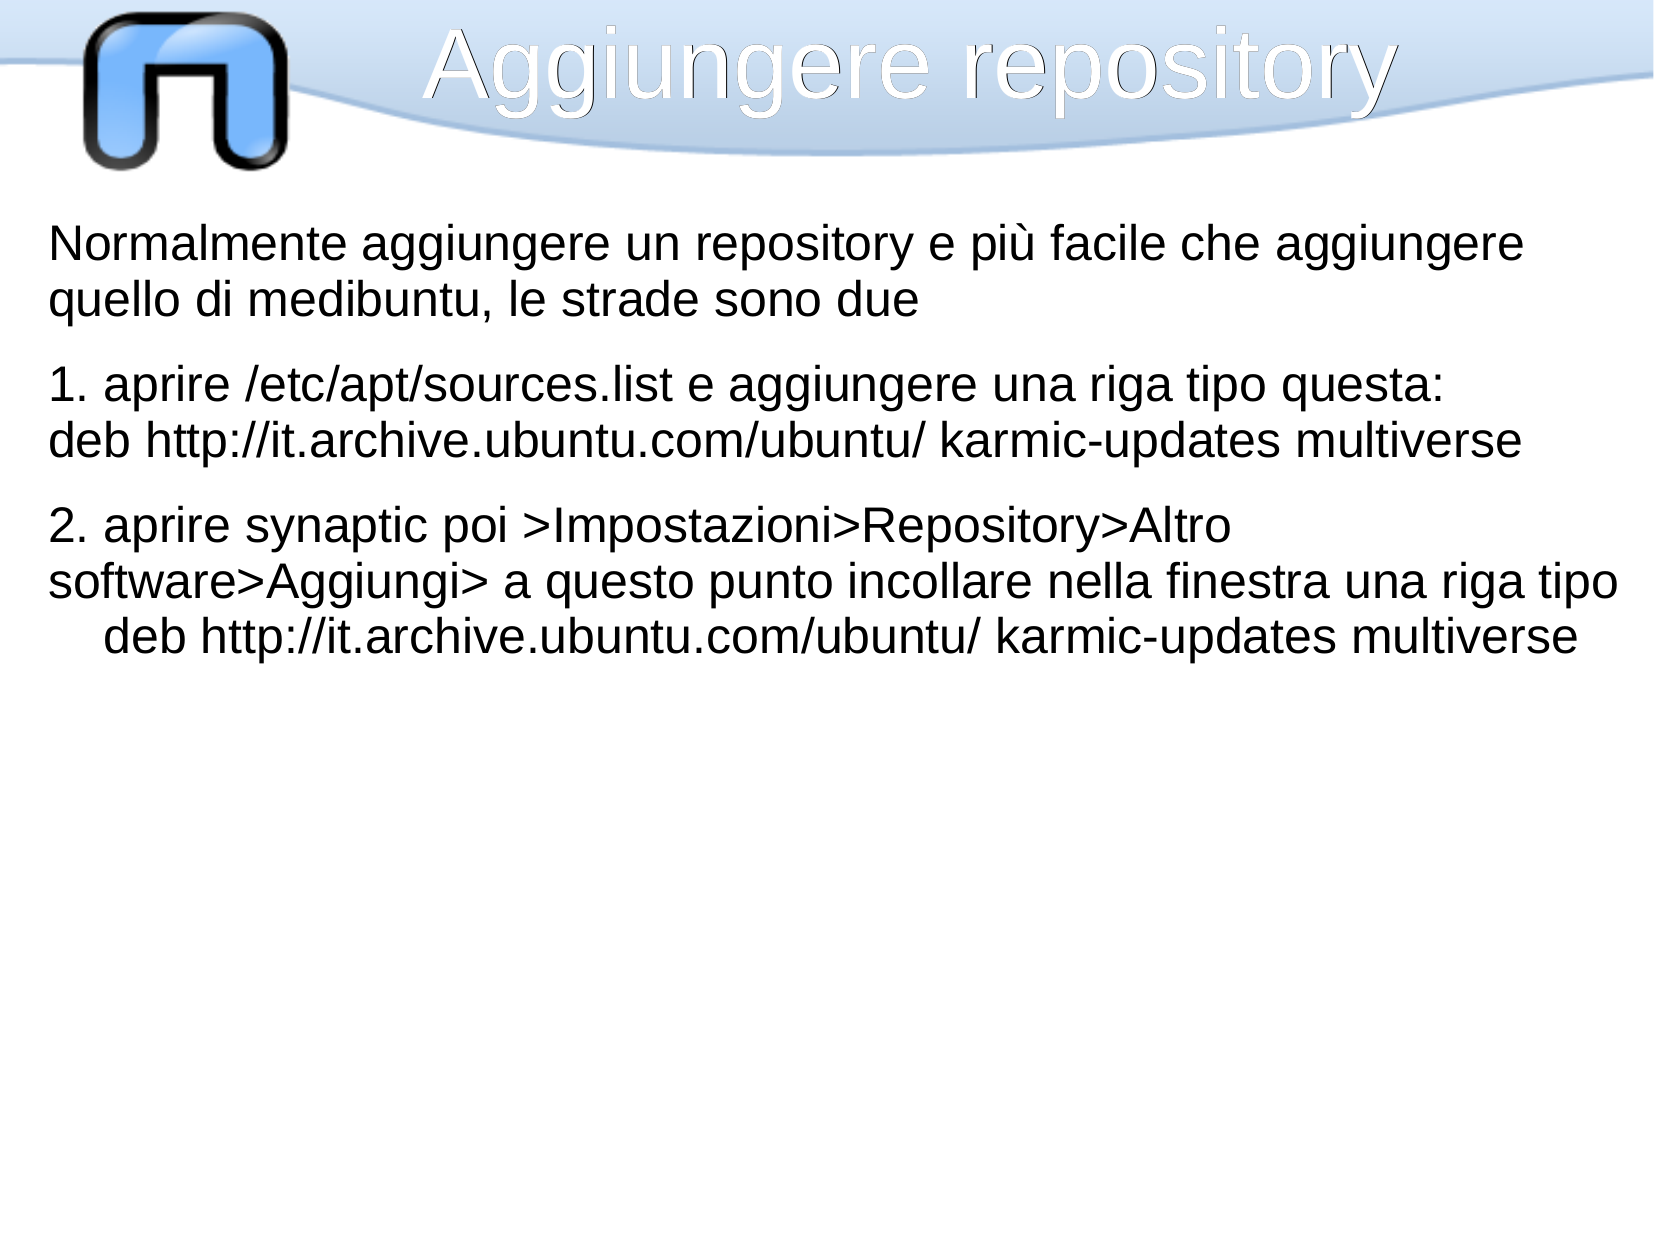

Aggiungere repository
# Normalmente aggiungere un repository e più facile che aggiungere quello di medibuntu, le strade sono due
1. aprire /etc/apt/sources.list e aggiungere una riga tipo questa: deb http://it.archive.ubuntu.com/ubuntu/ karmic-updates multiverse
2. aprire synaptic poi >Impostazioni>Repository>Altro software>Aggiungi> a questo punto incollare nella finestra una riga tipo	deb http://it.archive.ubuntu.com/ubuntu/ karmic-updates multiverse